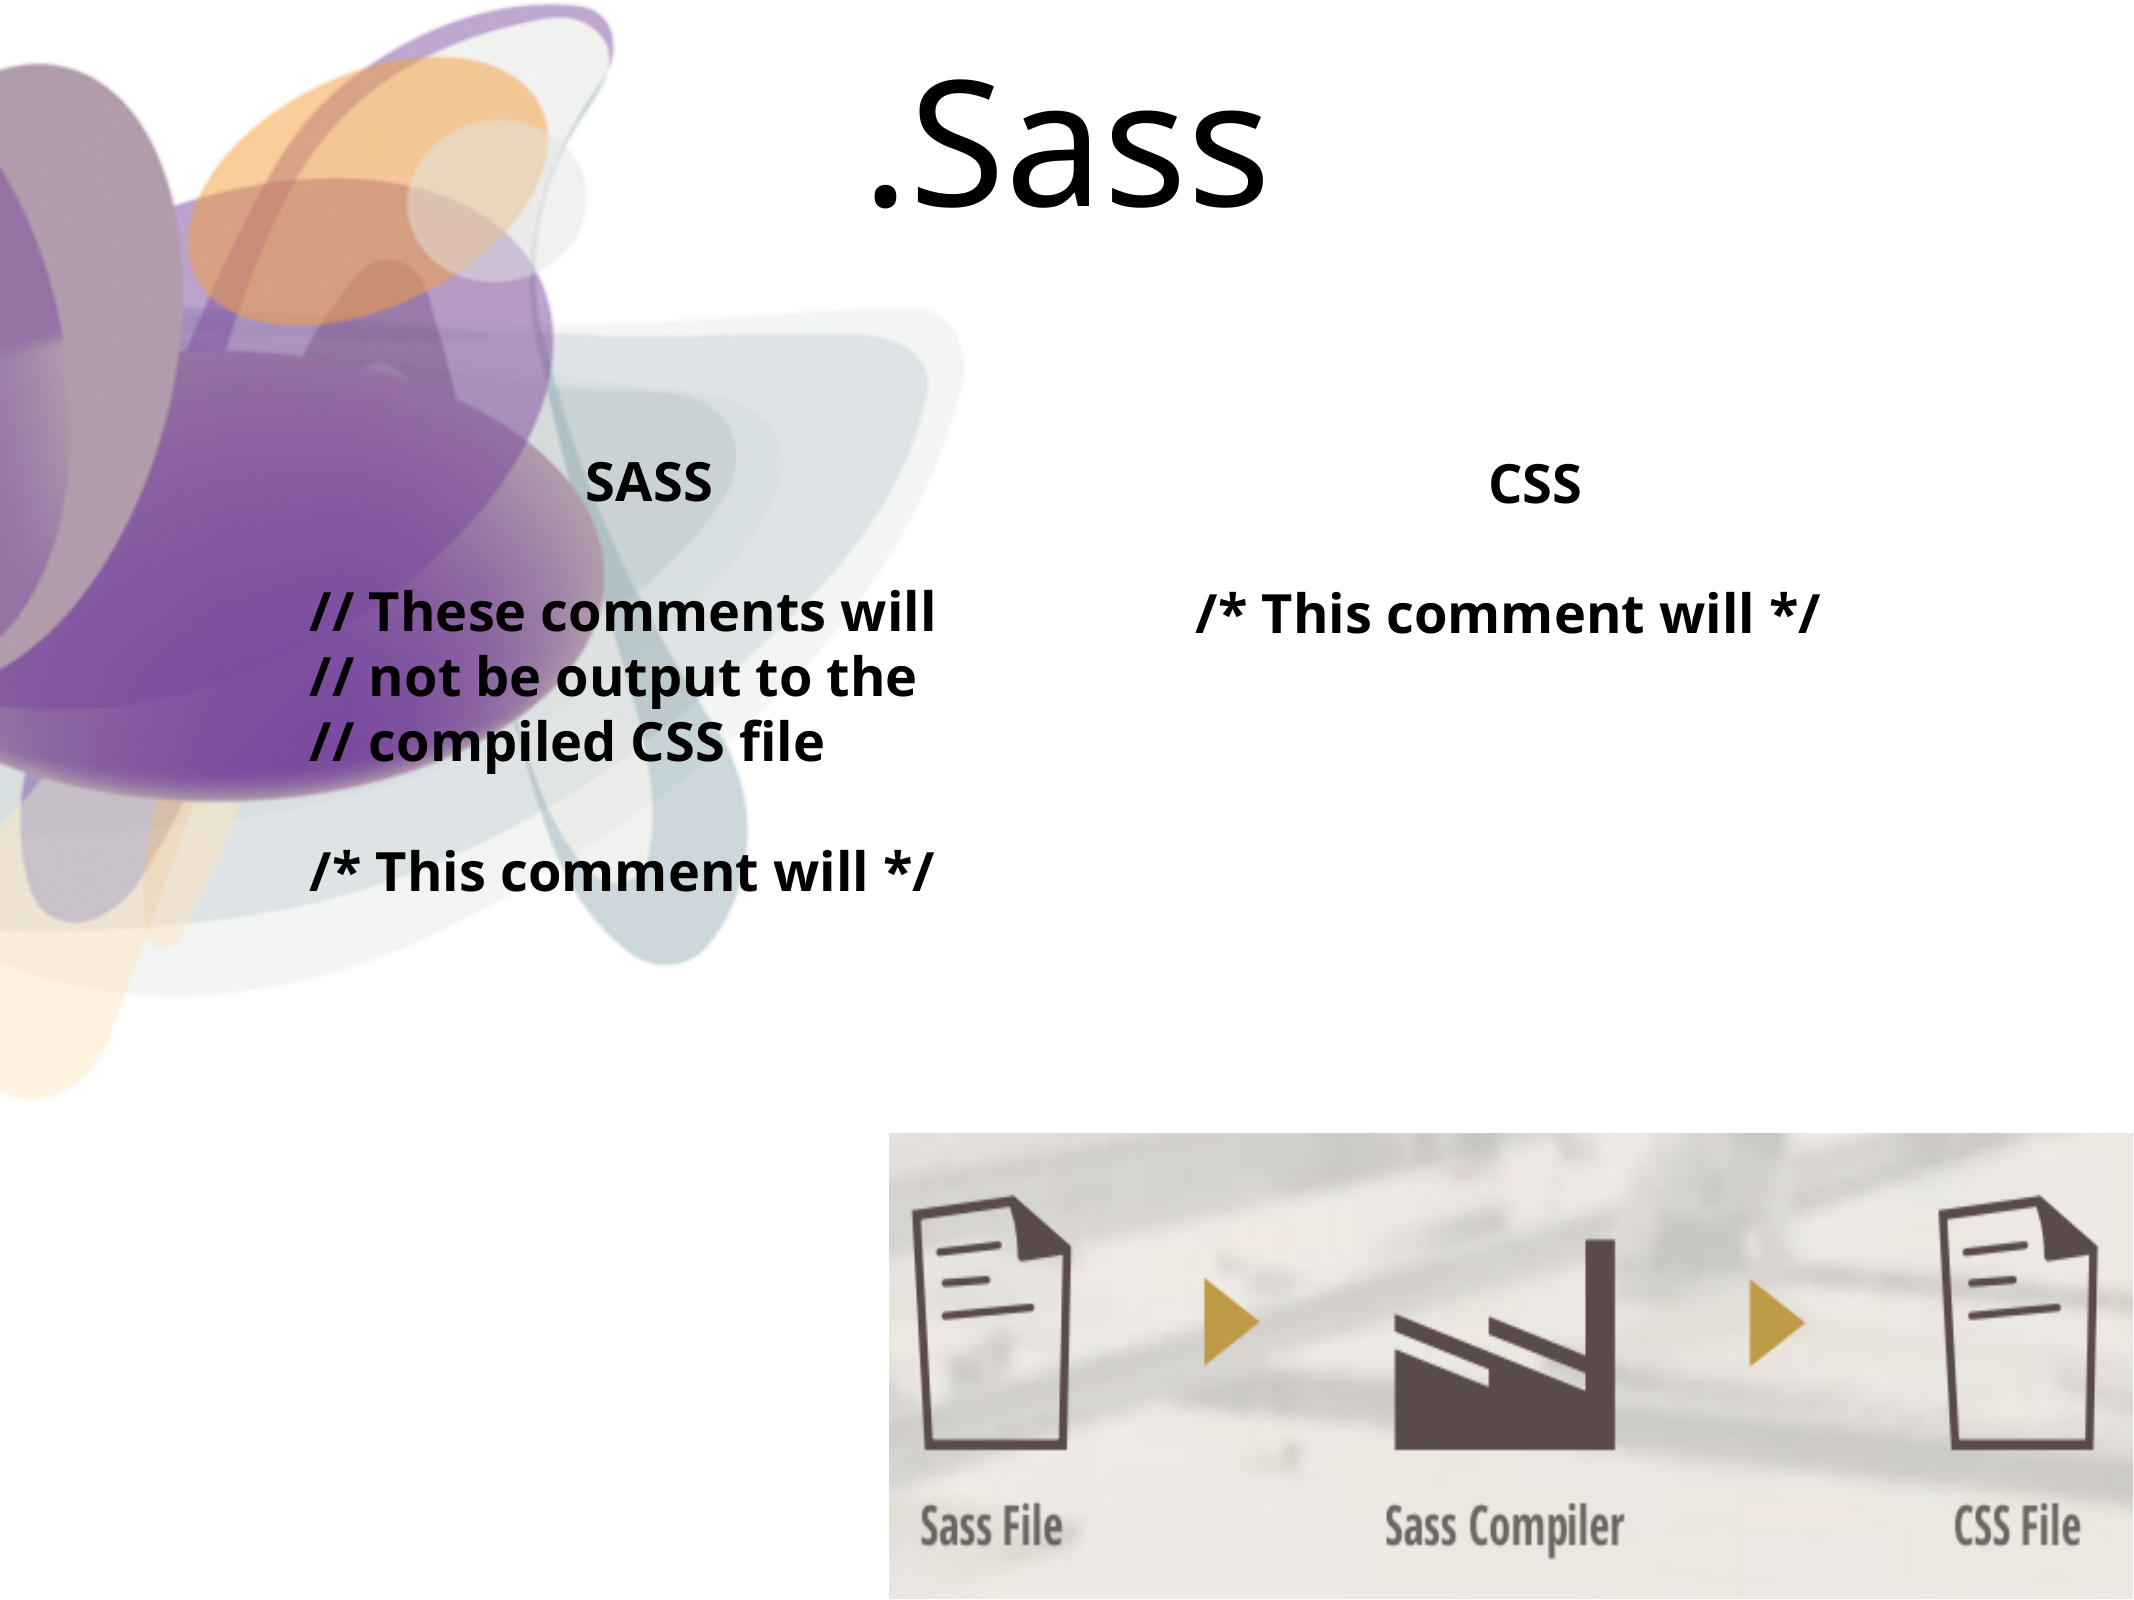

.Sass
SASS
// These comments will
// not be output to the
// compiled CSS file
/* This comment will */
CSS
/* This comment will */